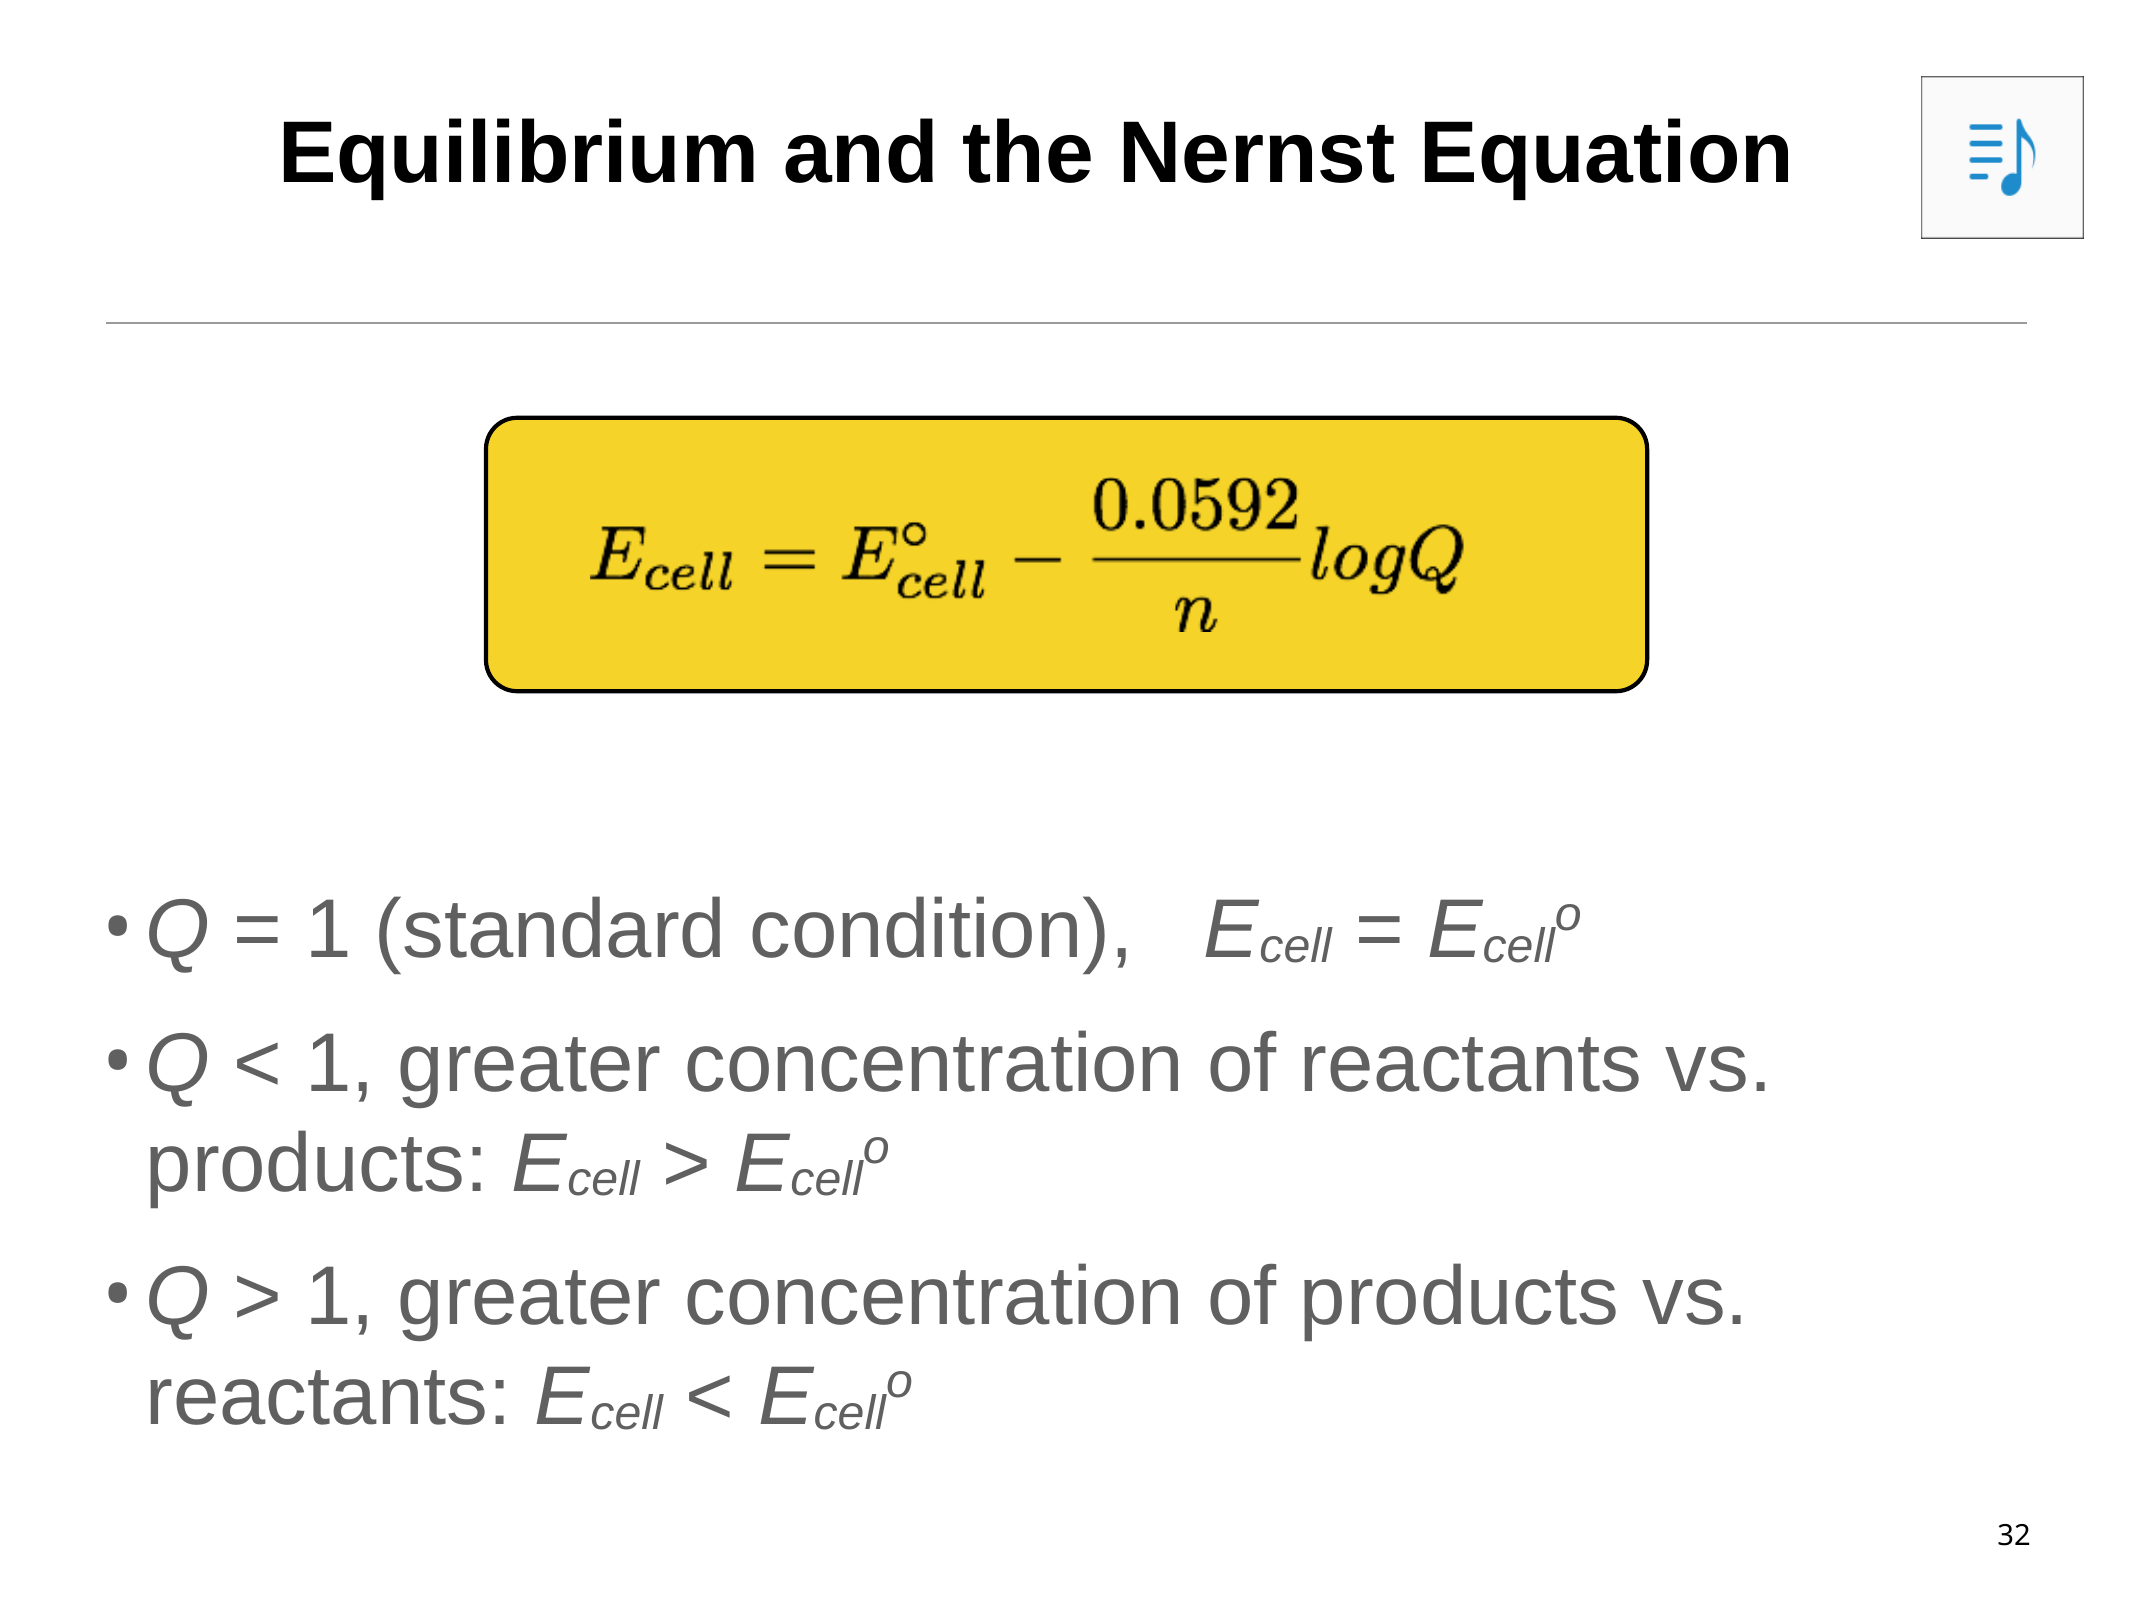

# Equilibrium and the Nernst Equation
Q = 1 (standard condition), Ecell = Ecello
Q < 1, greater concentration of reactants vs. products: Ecell > Ecello
Q > 1, greater concentration of products vs. reactants: Ecell < Ecello
32